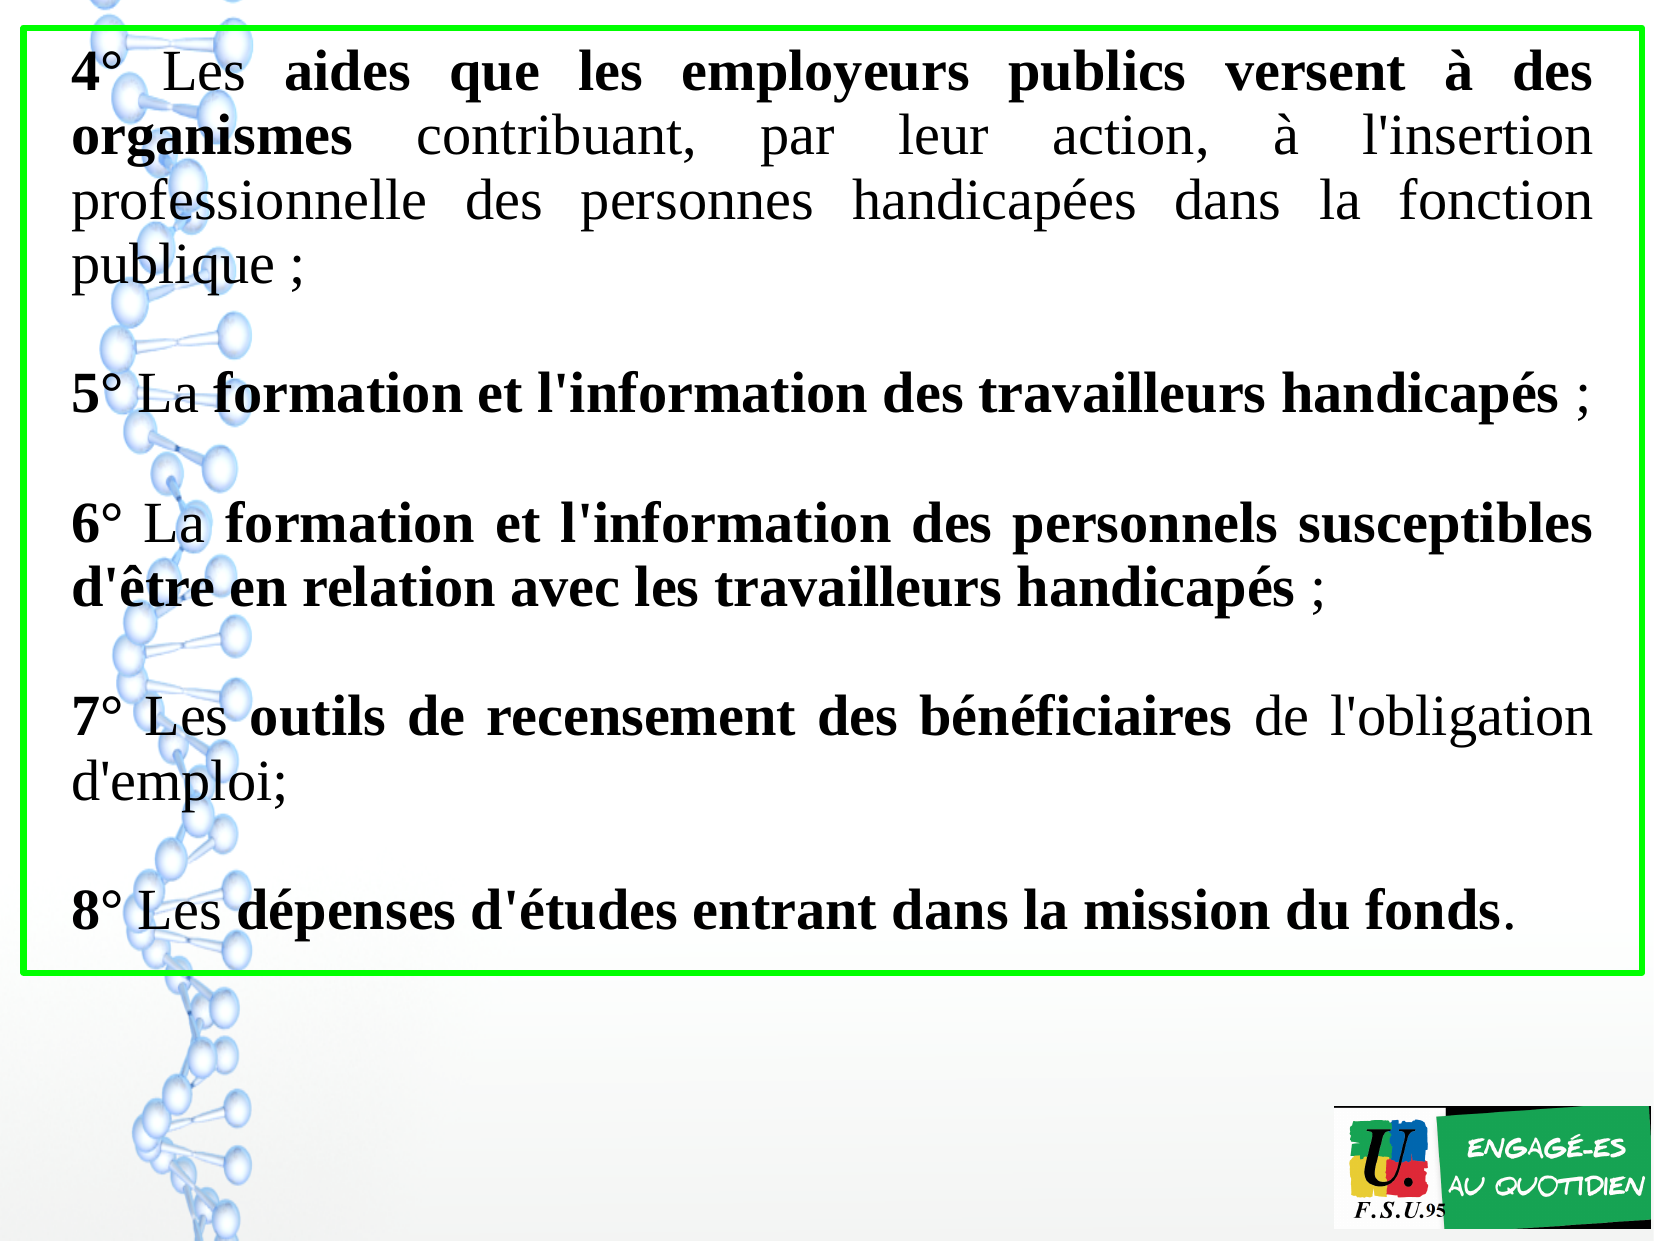

4° Les aides que les employeurs publics versent à des organismes contribuant, par leur action, à l'insertion professionnelle des personnes handicapées dans la fonction publique ;
5° La formation et l'information des travailleurs handicapés ;
6° La formation et l'information des personnels susceptibles d'être en relation avec les travailleurs handicapés ;
7° Les outils de recensement des bénéficiaires de l'obligation d'emploi;
8° Les dépenses d'études entrant dans la mission du fonds.